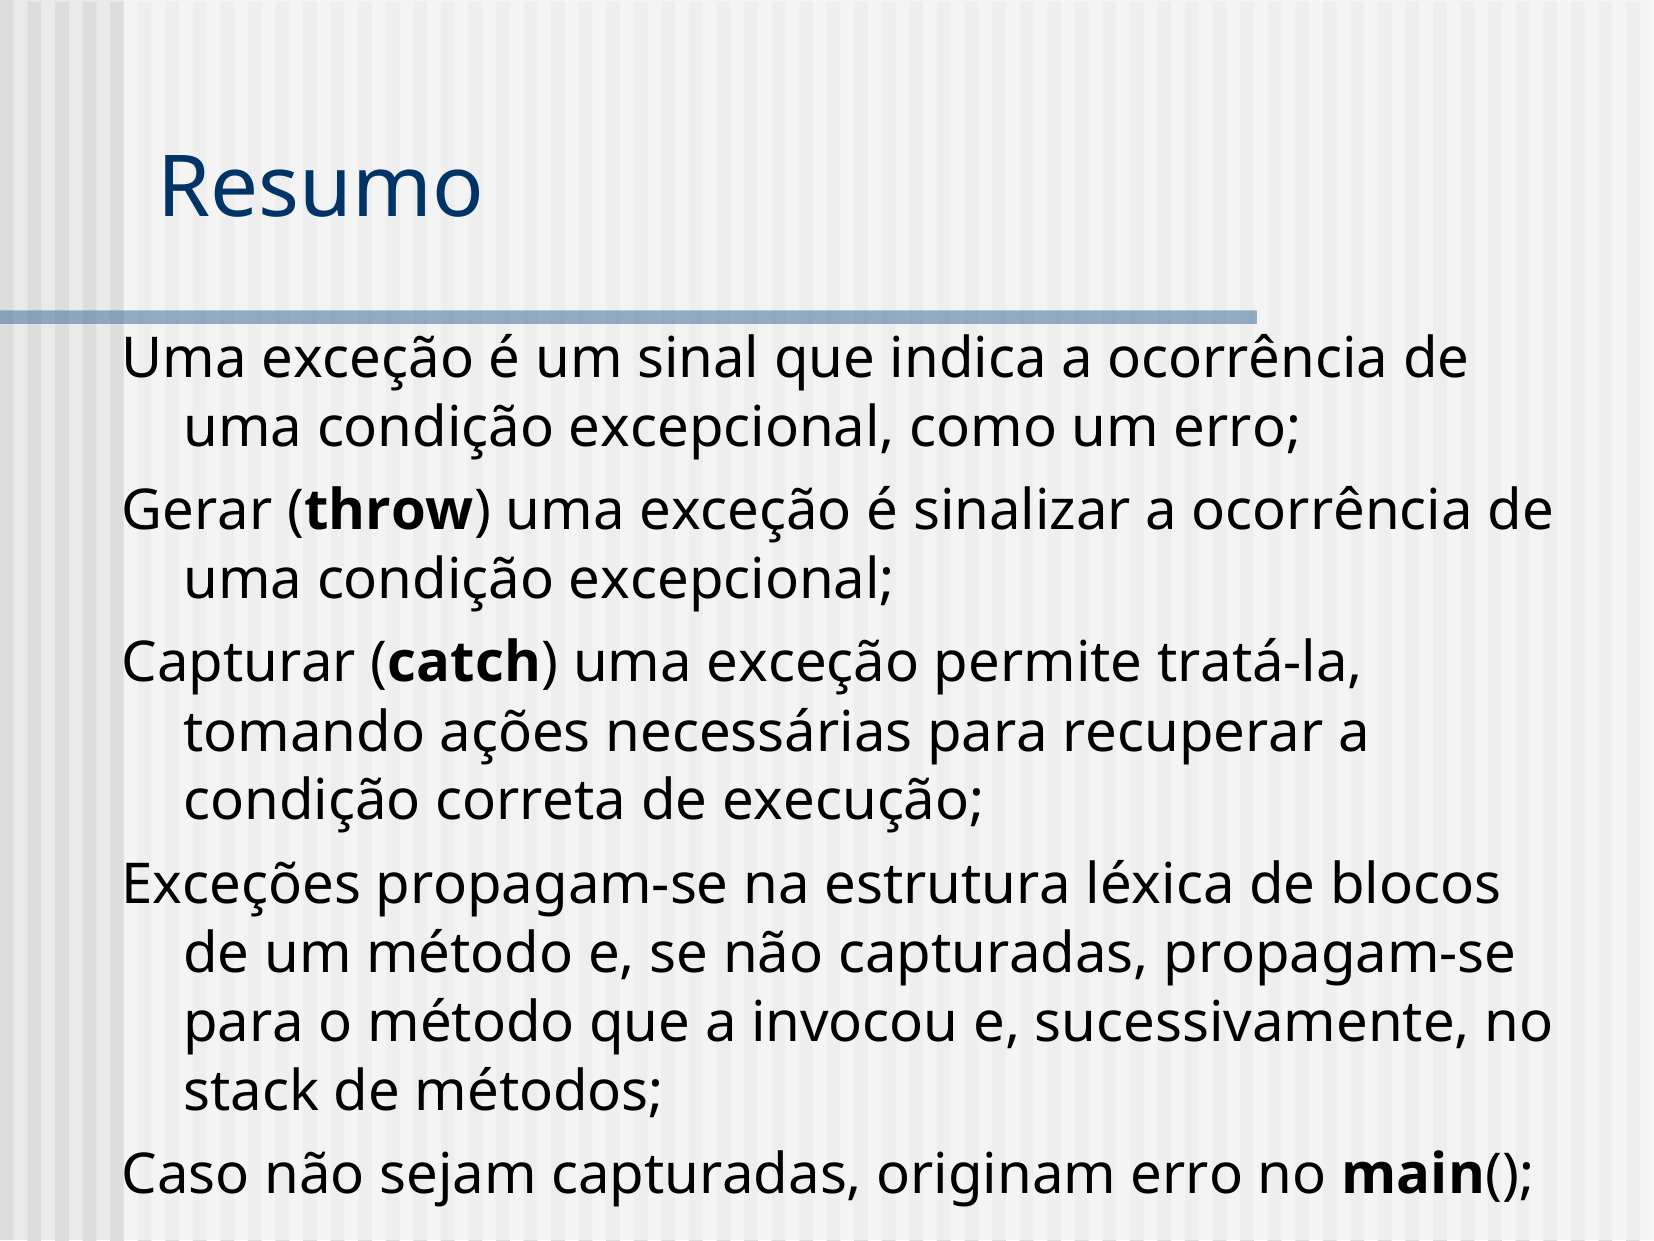

# Resumo
Uma exceção é um sinal que indica a ocorrência de uma condição excepcional, como um erro;
Gerar (throw) uma exceção é sinalizar a ocorrência de uma condição excepcional;
Capturar (catch) uma exceção permite tratá-la, tomando ações necessárias para recuperar a condição correta de execução;
Exceções propagam-se na estrutura léxica de blocos de um método e, se não capturadas, propagam-se para o método que a invocou e, sucessivamente, no stack de métodos;
Caso não sejam capturadas, originam erro no main();